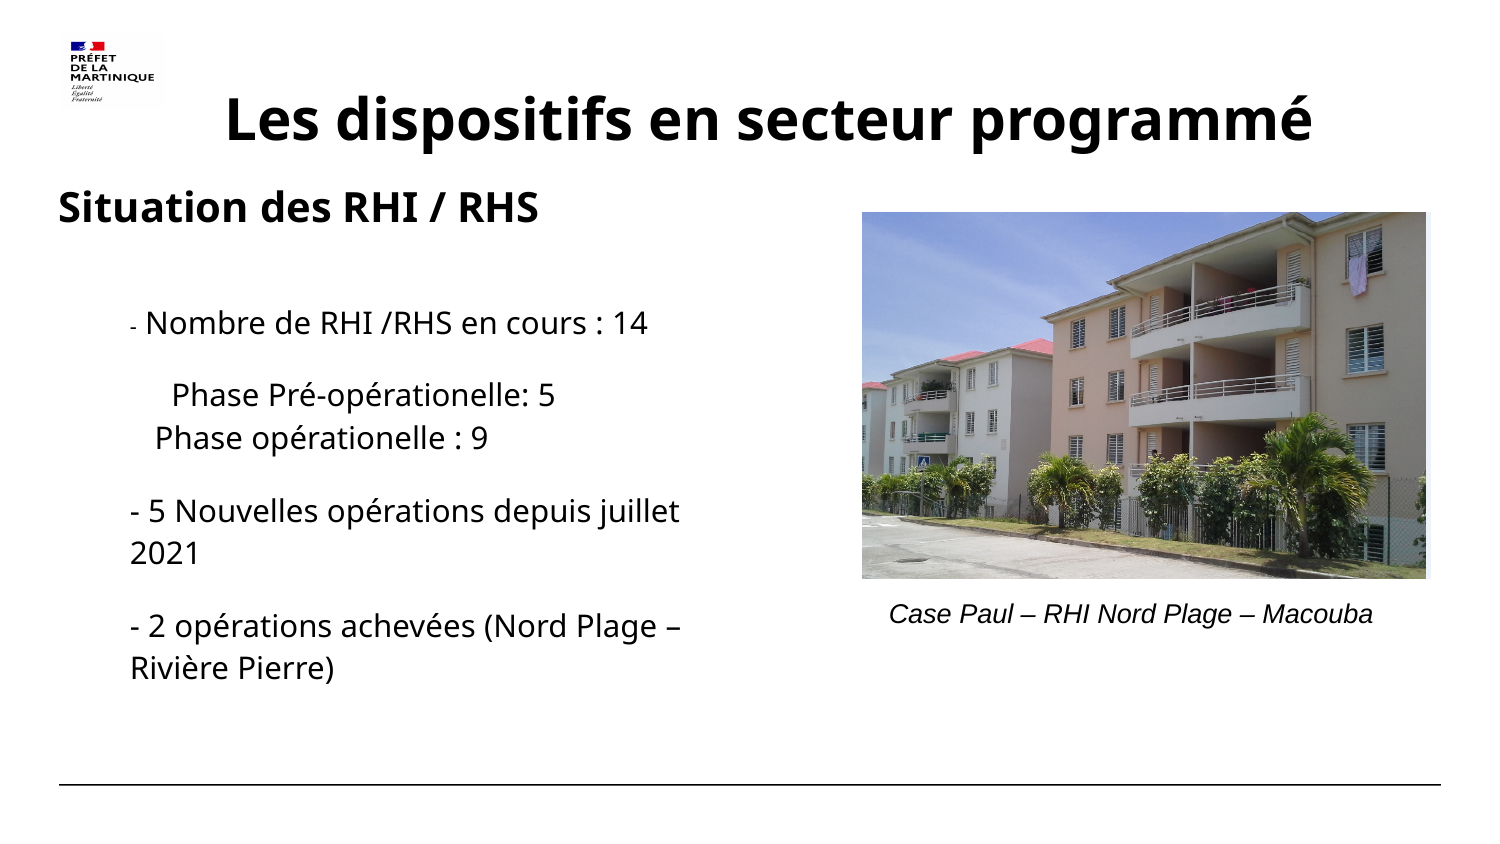

Les dispositifs en secteur programmé
# Situation des RHI / RHS
- Nombre de RHI /RHS en cours : 14
 Phase Pré-opérationelle: 5 Phase opérationelle : 9
- 5 Nouvelles opérations depuis juillet 2021
- 2 opérations achevées (Nord Plage – Rivière Pierre)
Case Paul – RHI Nord Plage – Macouba